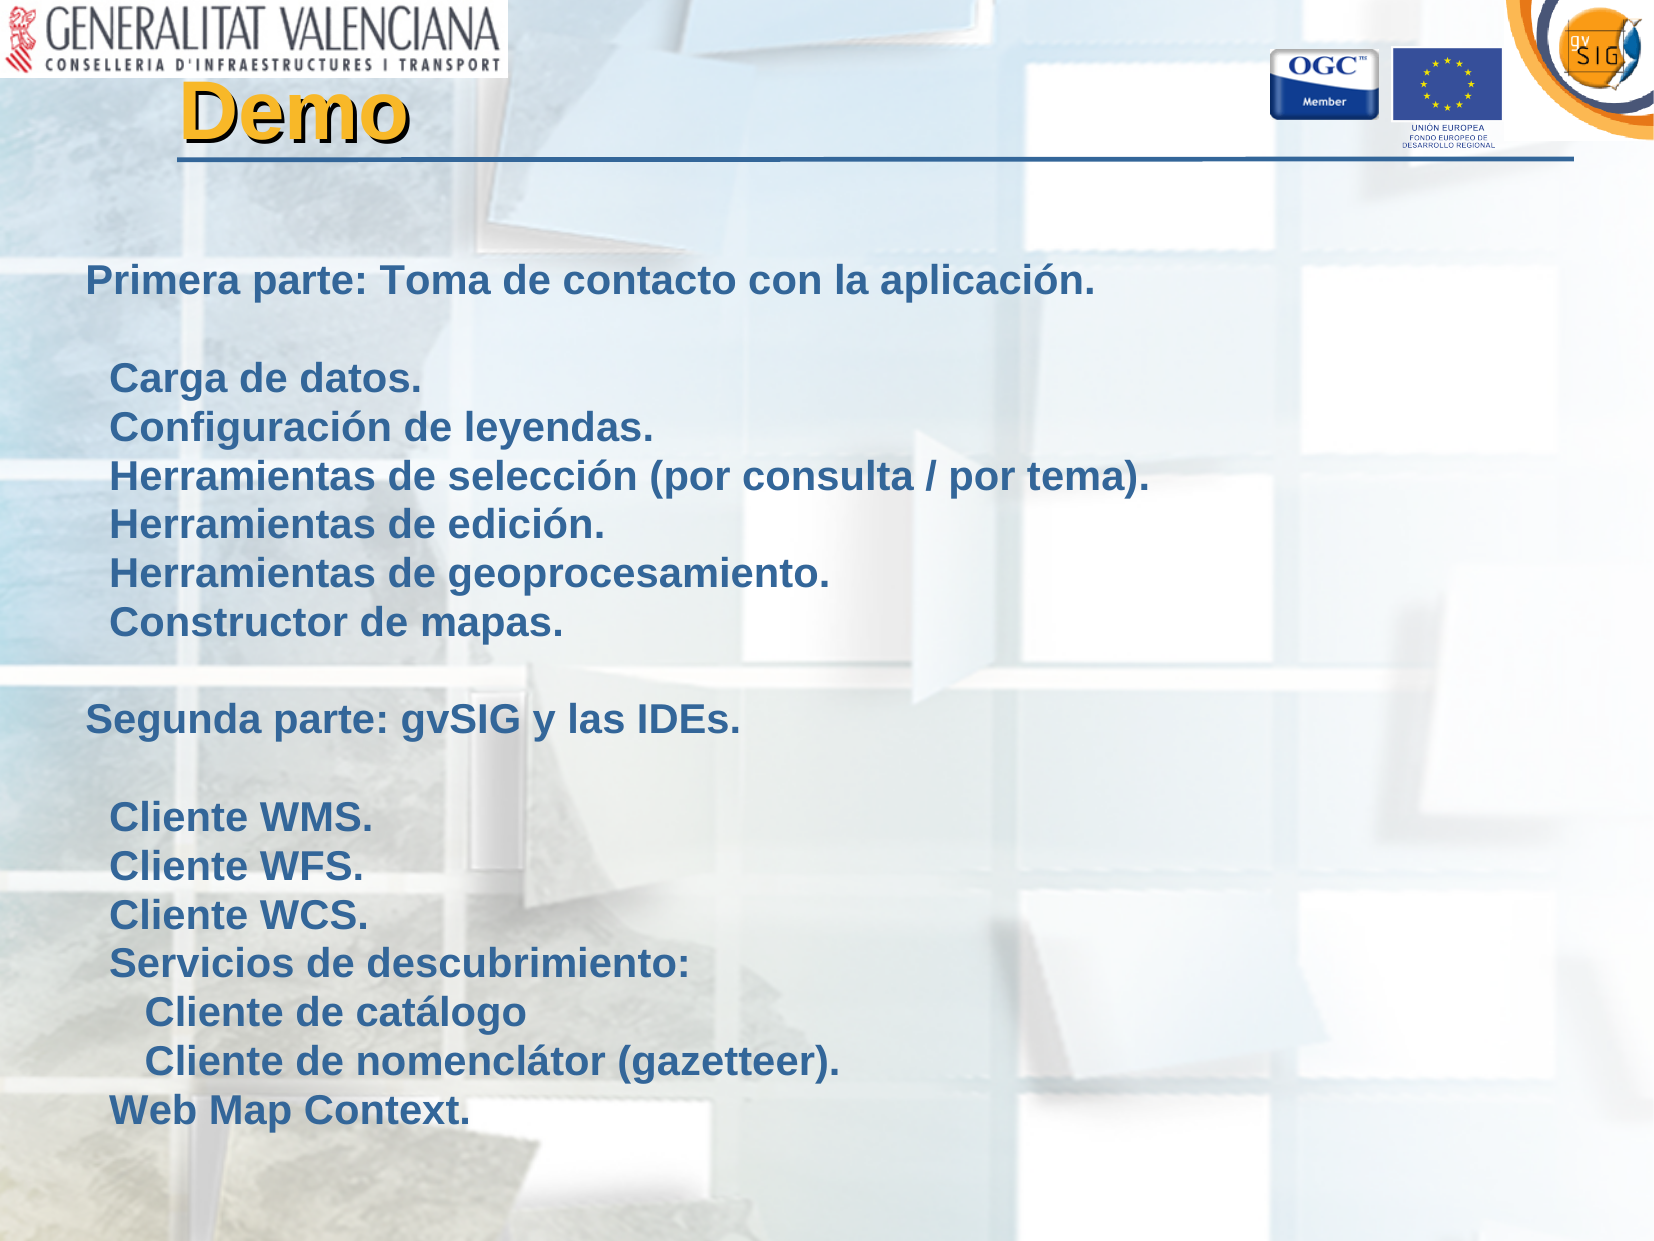

# Demo
 Primera parte: Toma de contacto con la aplicación.
Carga de datos.
Configuración de leyendas.
Herramientas de selección (por consulta / por tema).
Herramientas de edición.
Herramientas de geoprocesamiento.
Constructor de mapas.
 Segunda parte: gvSIG y las IDEs.
Cliente WMS.
Cliente WFS.
Cliente WCS.
Servicios de descubrimiento:
Cliente de catálogo
Cliente de nomenclátor (gazetteer).
Web Map Context.